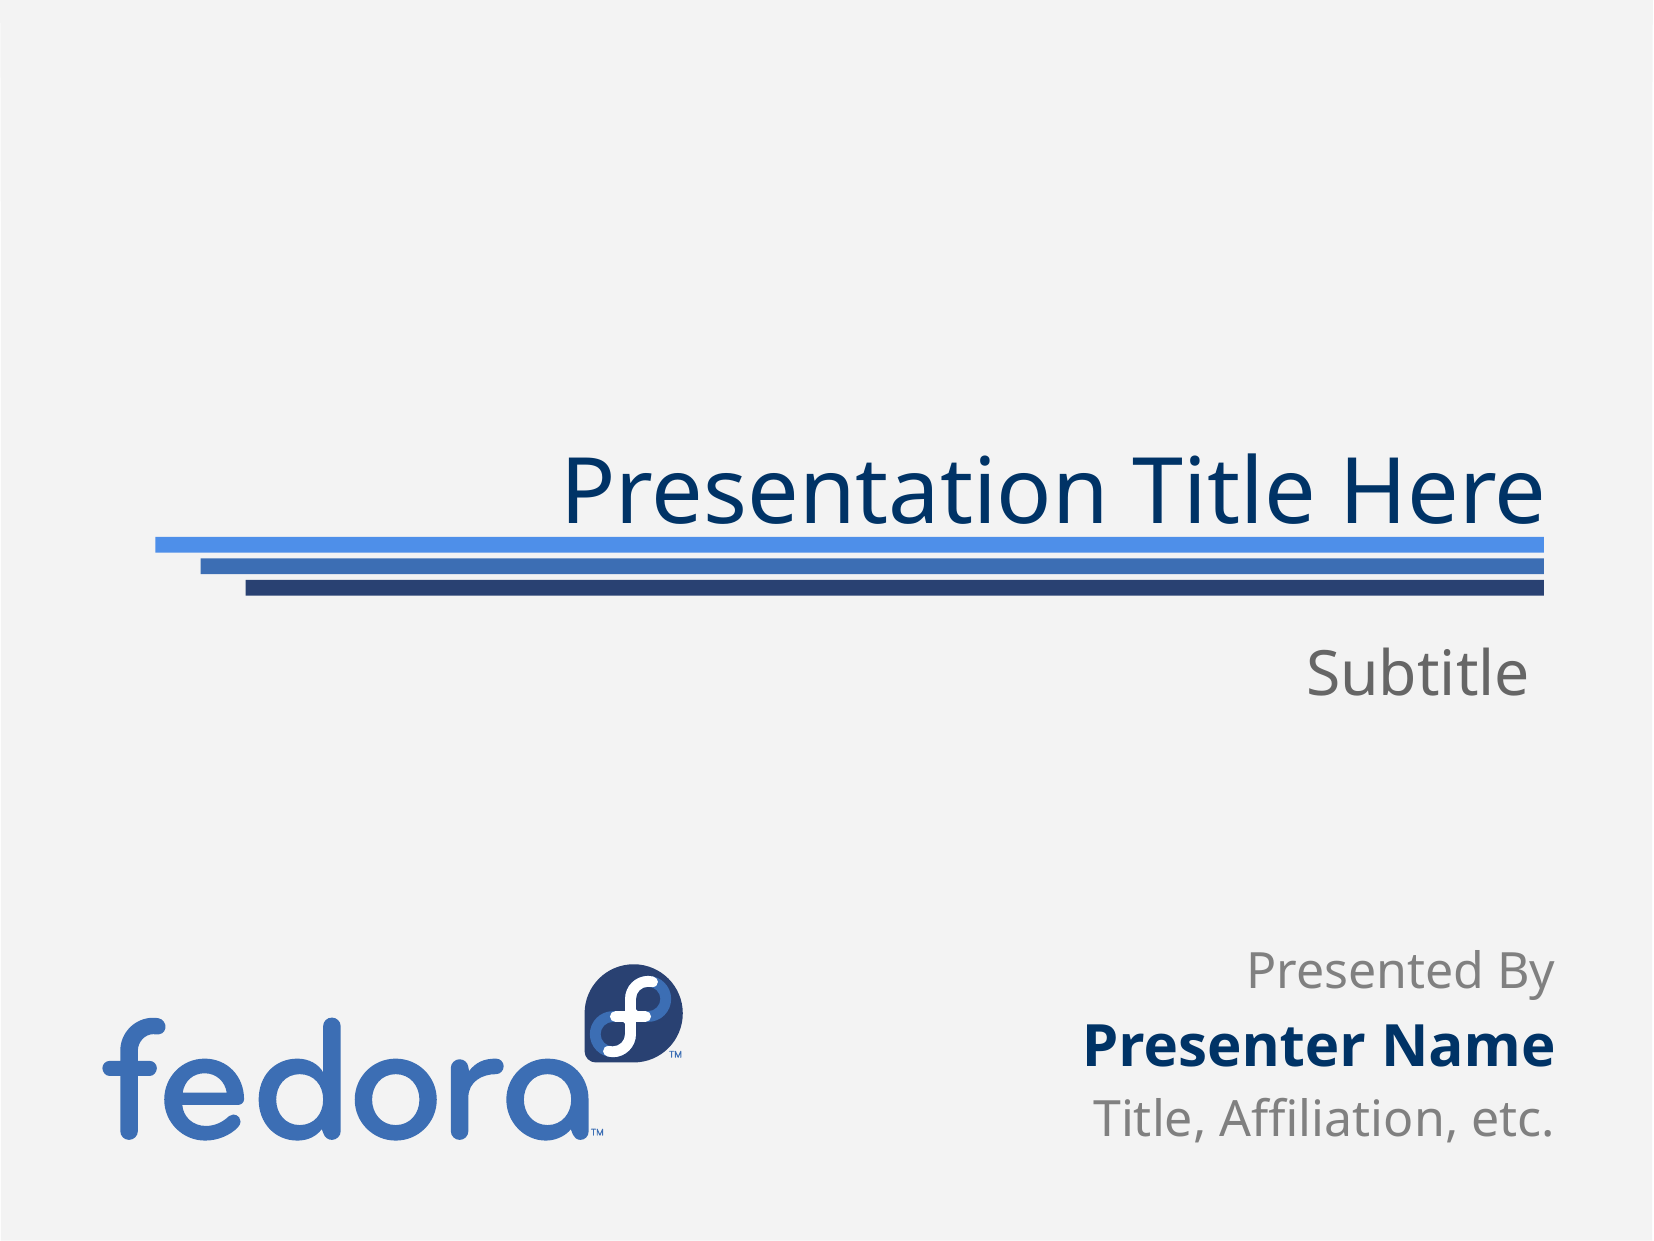

# Presentation Title Here
Subtitle
Presented By
Presenter Name
Title, Affiliation, etc.